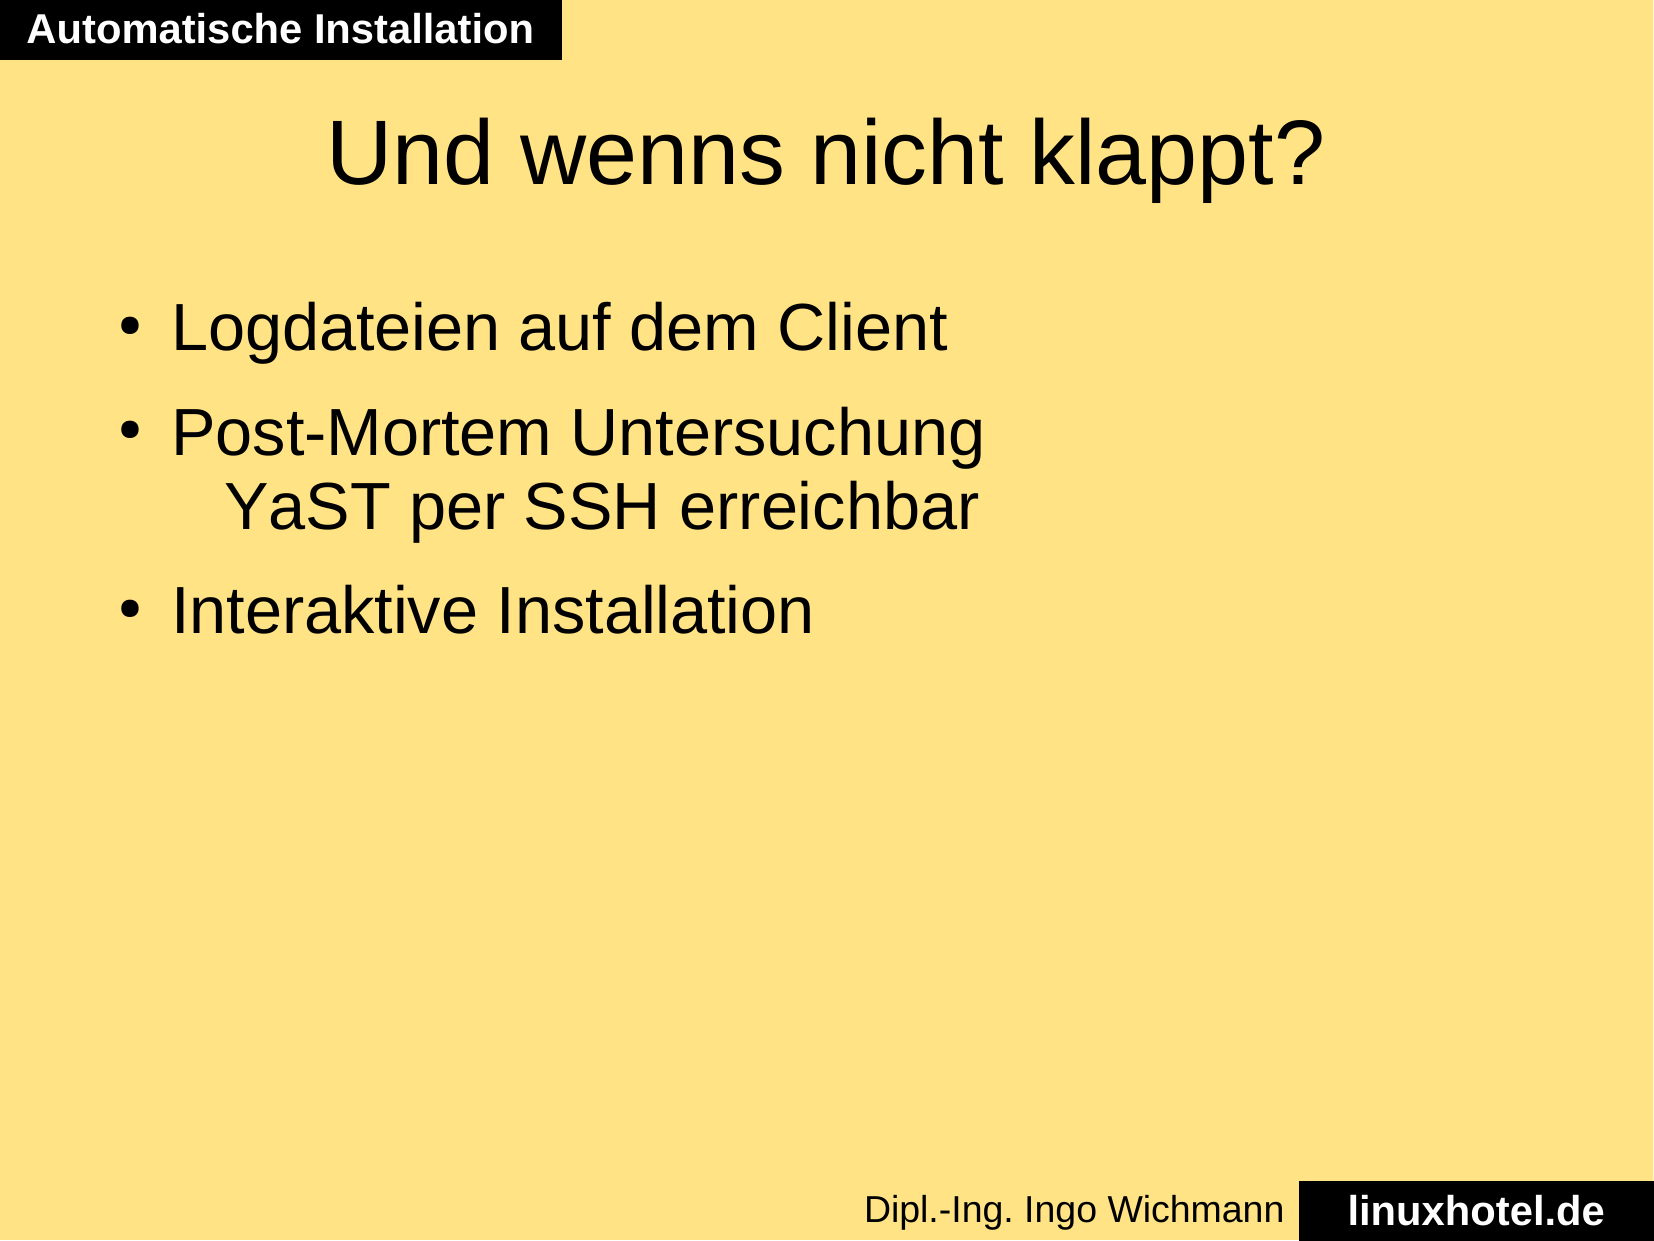

Automatische Installation
# Und wenns nicht klappt?
Logdateien auf dem Client
Post-Mortem Untersuchung
YaST per SSH erreichbar
Interaktive Installation
Dipl.-Ing. Ingo Wichmann
linuxhotel.de